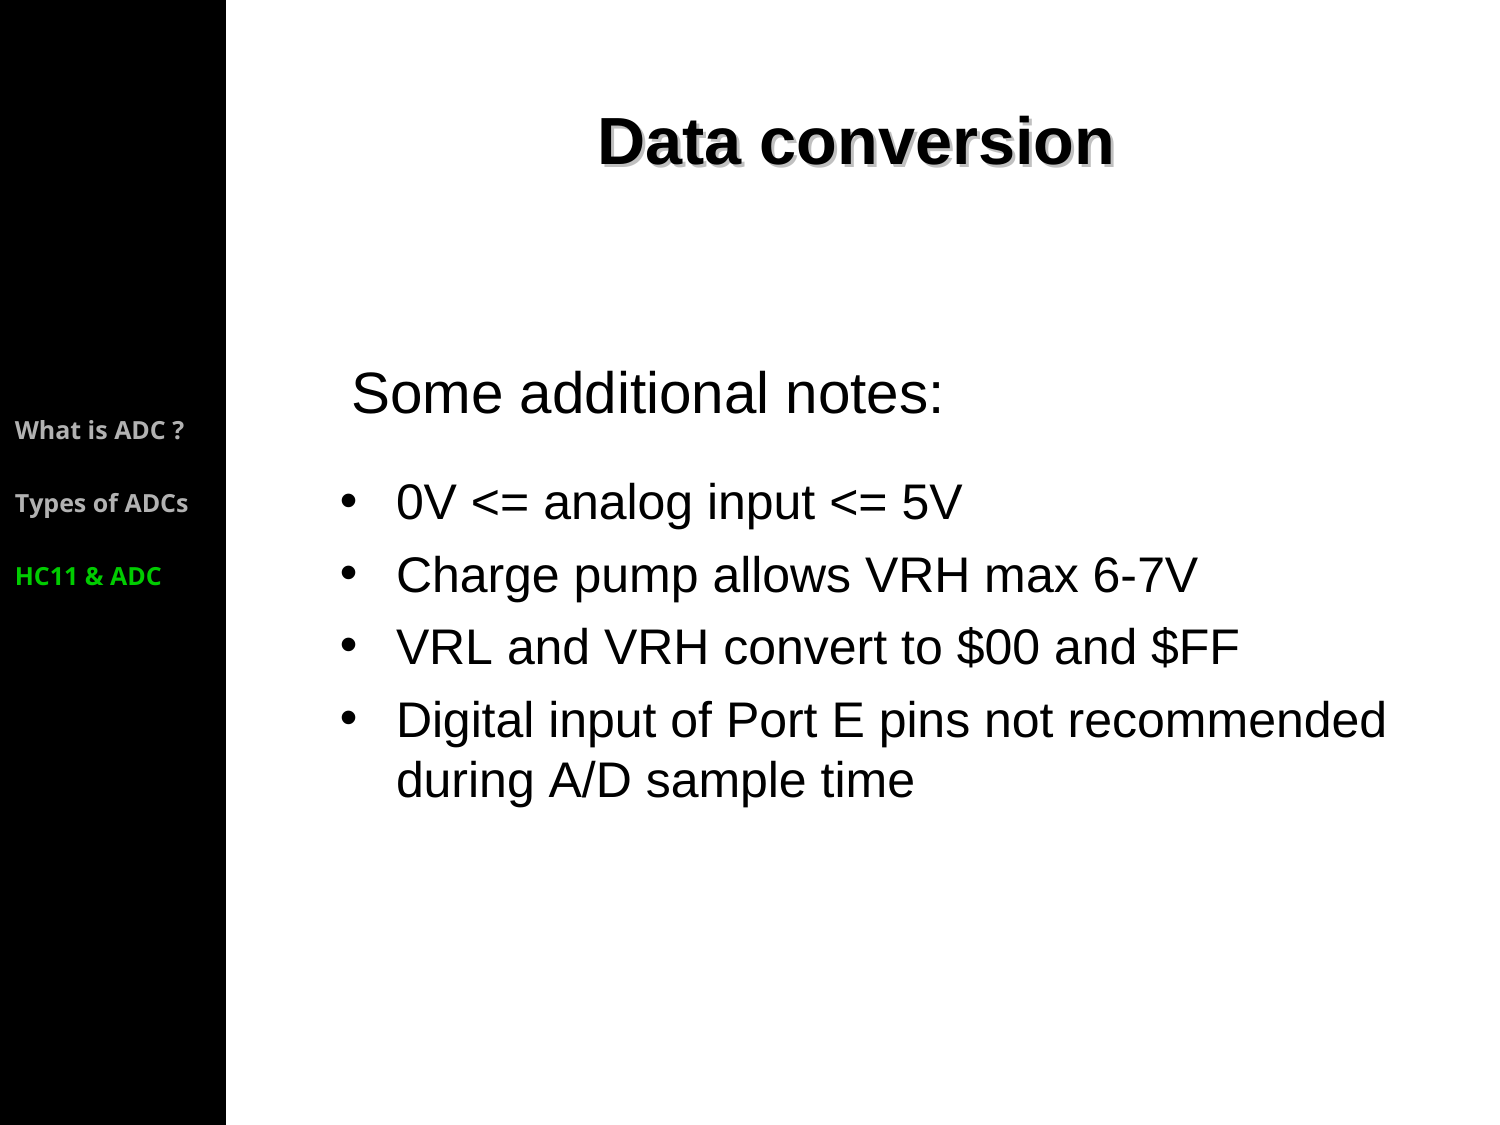

What is ADC ?
Types of ADCs
HC11 & ADC
Data conversion
Some additional notes:
0V <= analog input <= 5V
Charge pump allows VRH max 6-7V
VRL and VRH convert to $00 and $FF
Digital input of Port E pins not recommended during A/D sample time